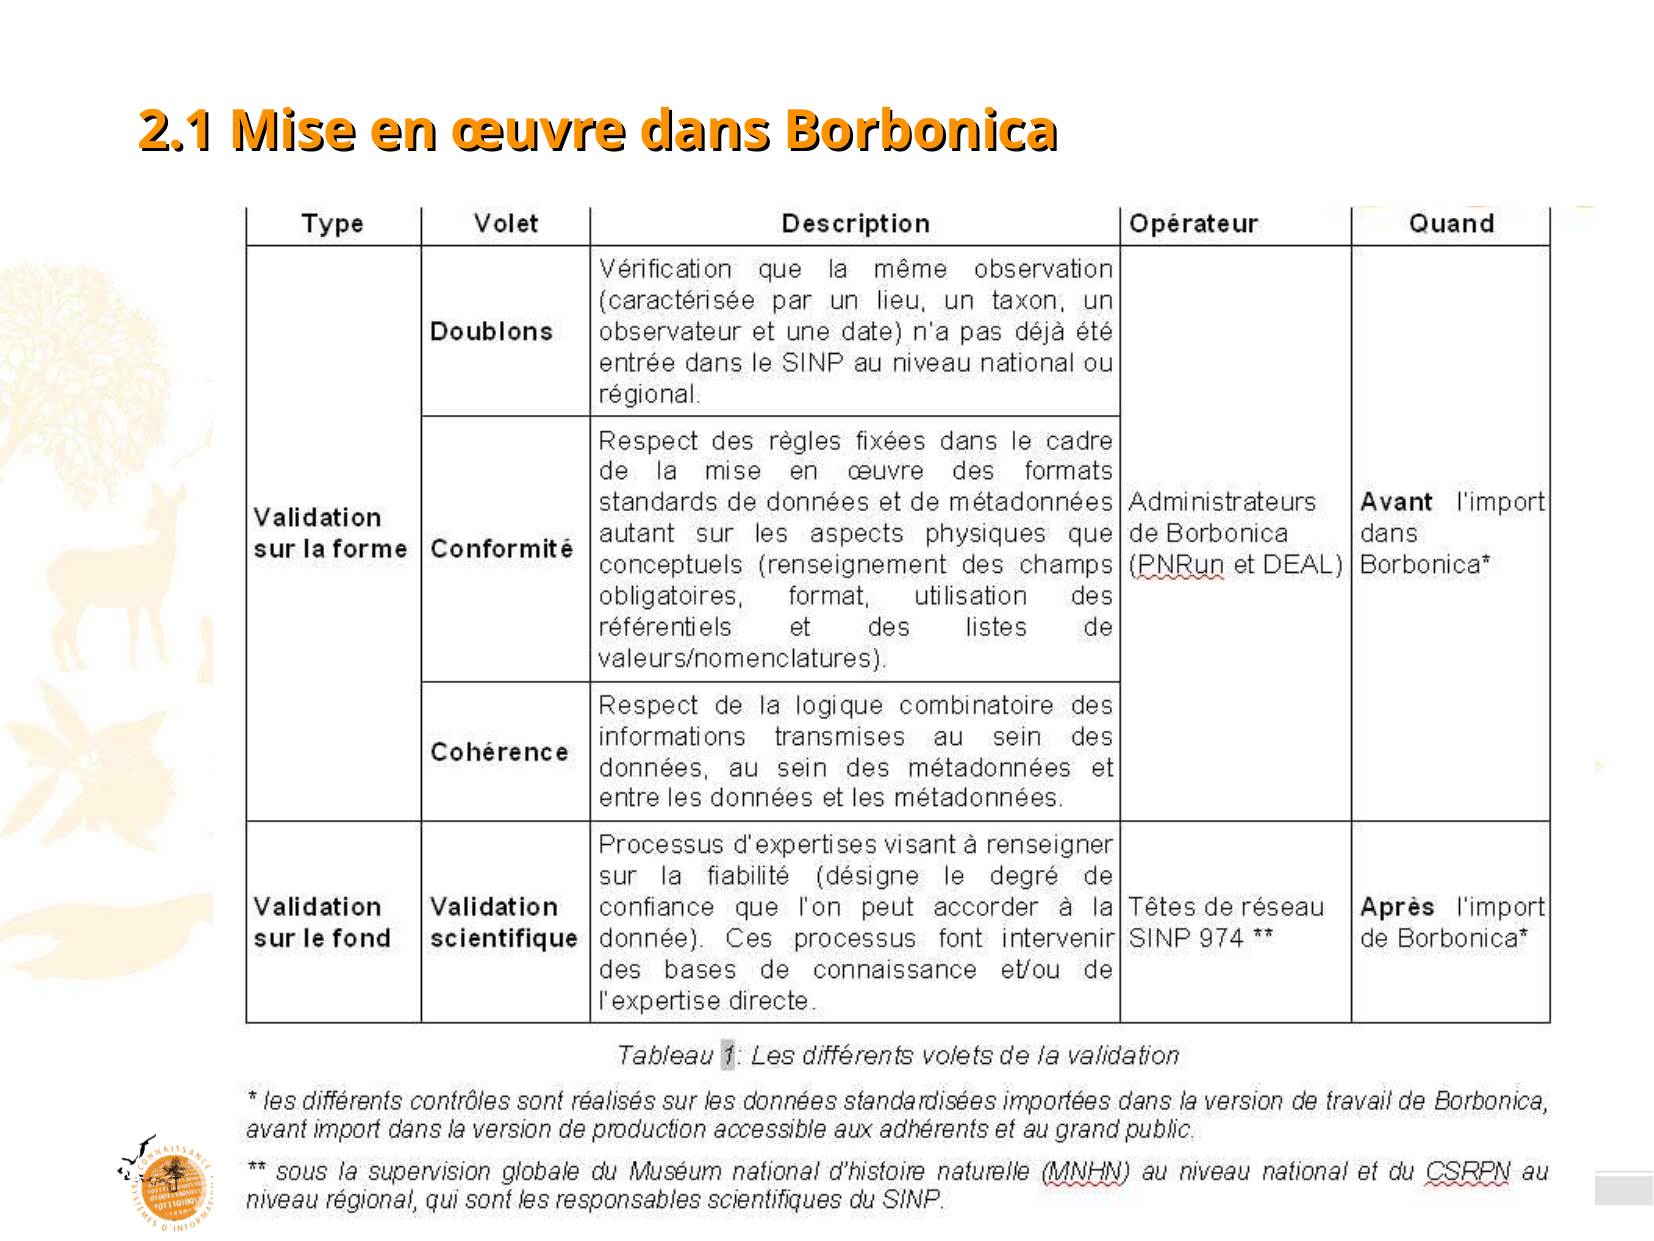

# 2.1 Mise en œuvre dans Borbonica
Cotech SINP - 29/11/2018
17